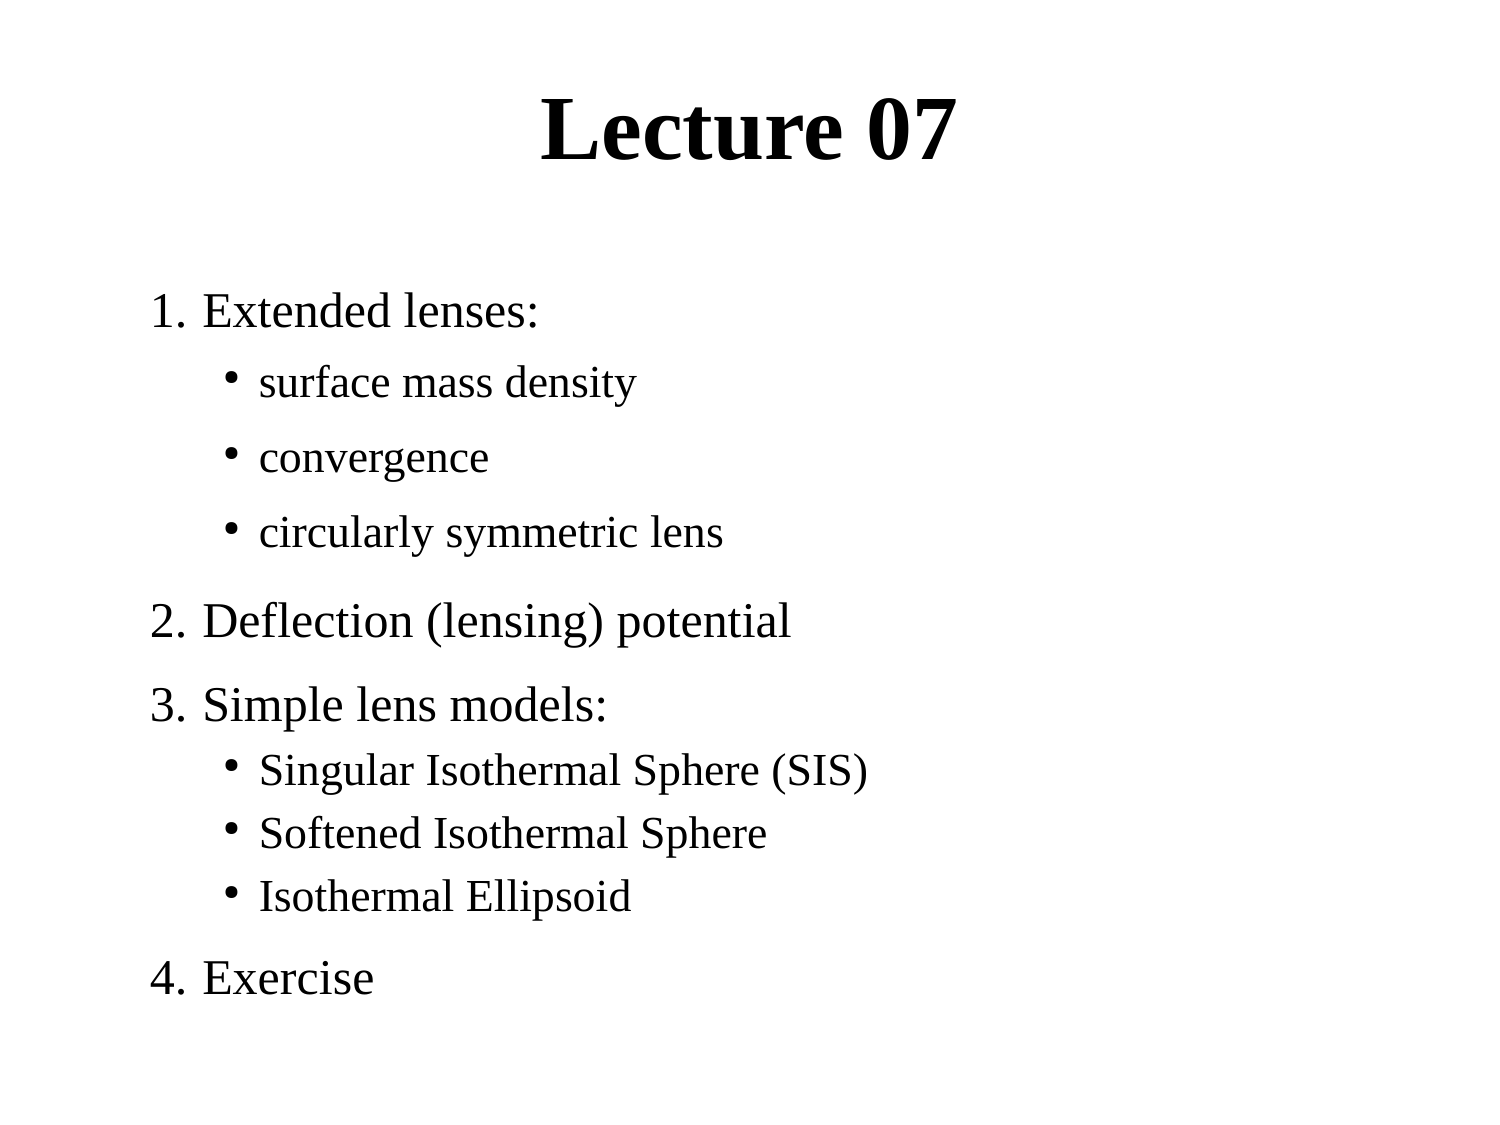

Lecture 07
Extended lenses:
surface mass density
convergence
circularly symmetric lens
Deflection (lensing) potential
Simple lens models:
Singular Isothermal Sphere (SIS)
Softened Isothermal Sphere
Isothermal Ellipsoid
Exercise